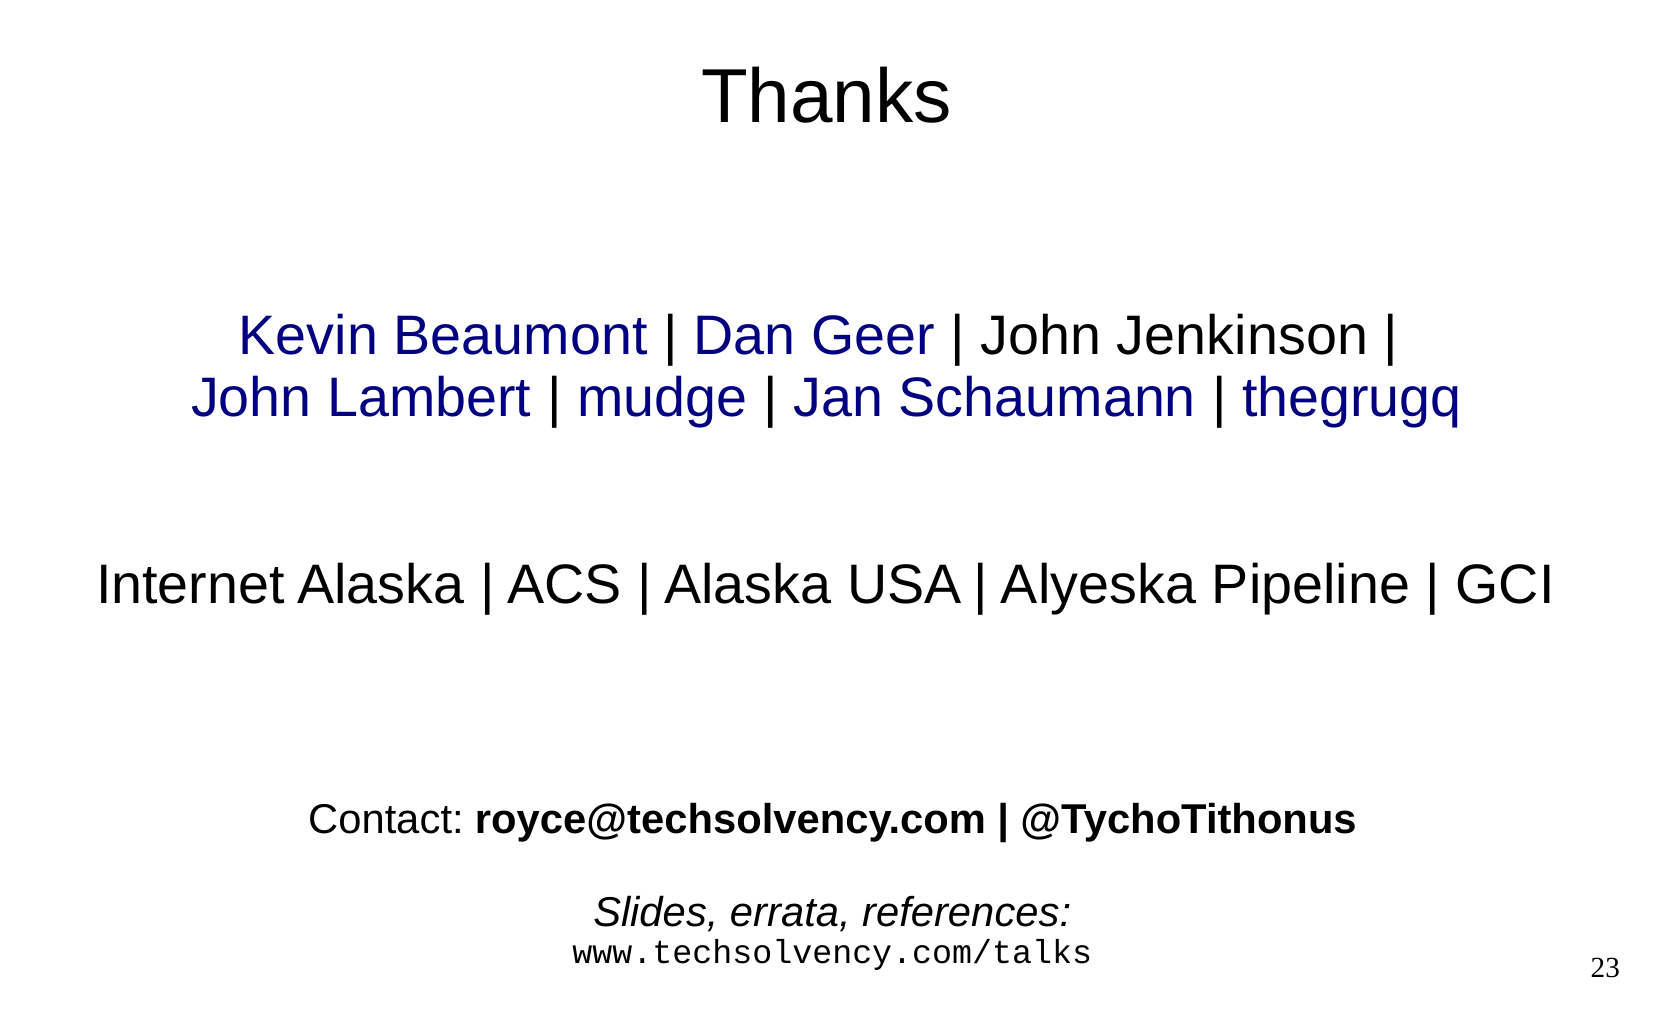

# Thanks
Kevin Beaumont | Dan Geer | John Jenkinson | John Lambert | mudge | Jan Schaumann | thegrugq
Internet Alaska | ACS | Alaska USA | Alyeska Pipeline | GCI
Contact: royce@techsolvency.com | @TychoTithonus
Slides, errata, references:
www.techsolvency.com/talks